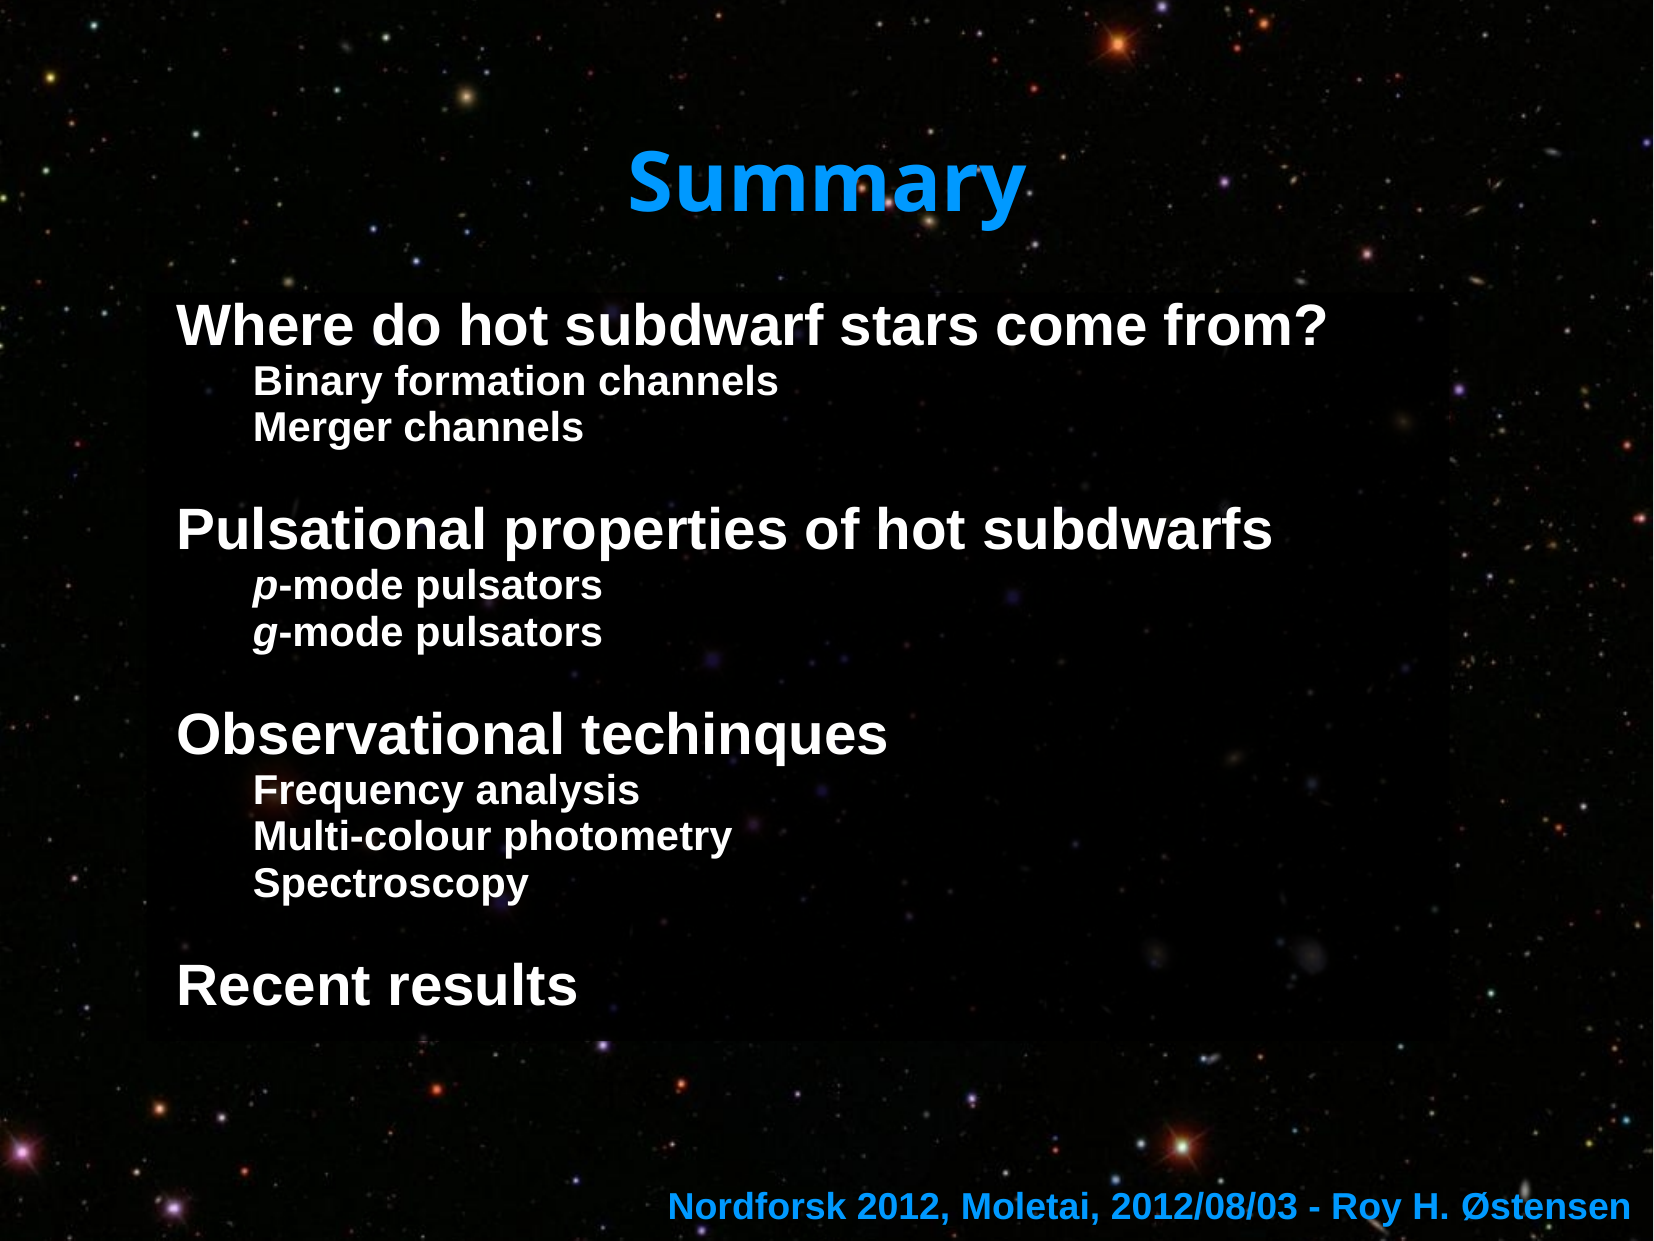

# Summary
Where do hot subdwarf stars come from?
Binary formation channels
Merger channels
Pulsational properties of hot subdwarfs
p-mode pulsators
g-mode pulsators
Observational techinques
Frequency analysis
Multi-colour photometry
Spectroscopy
Recent results